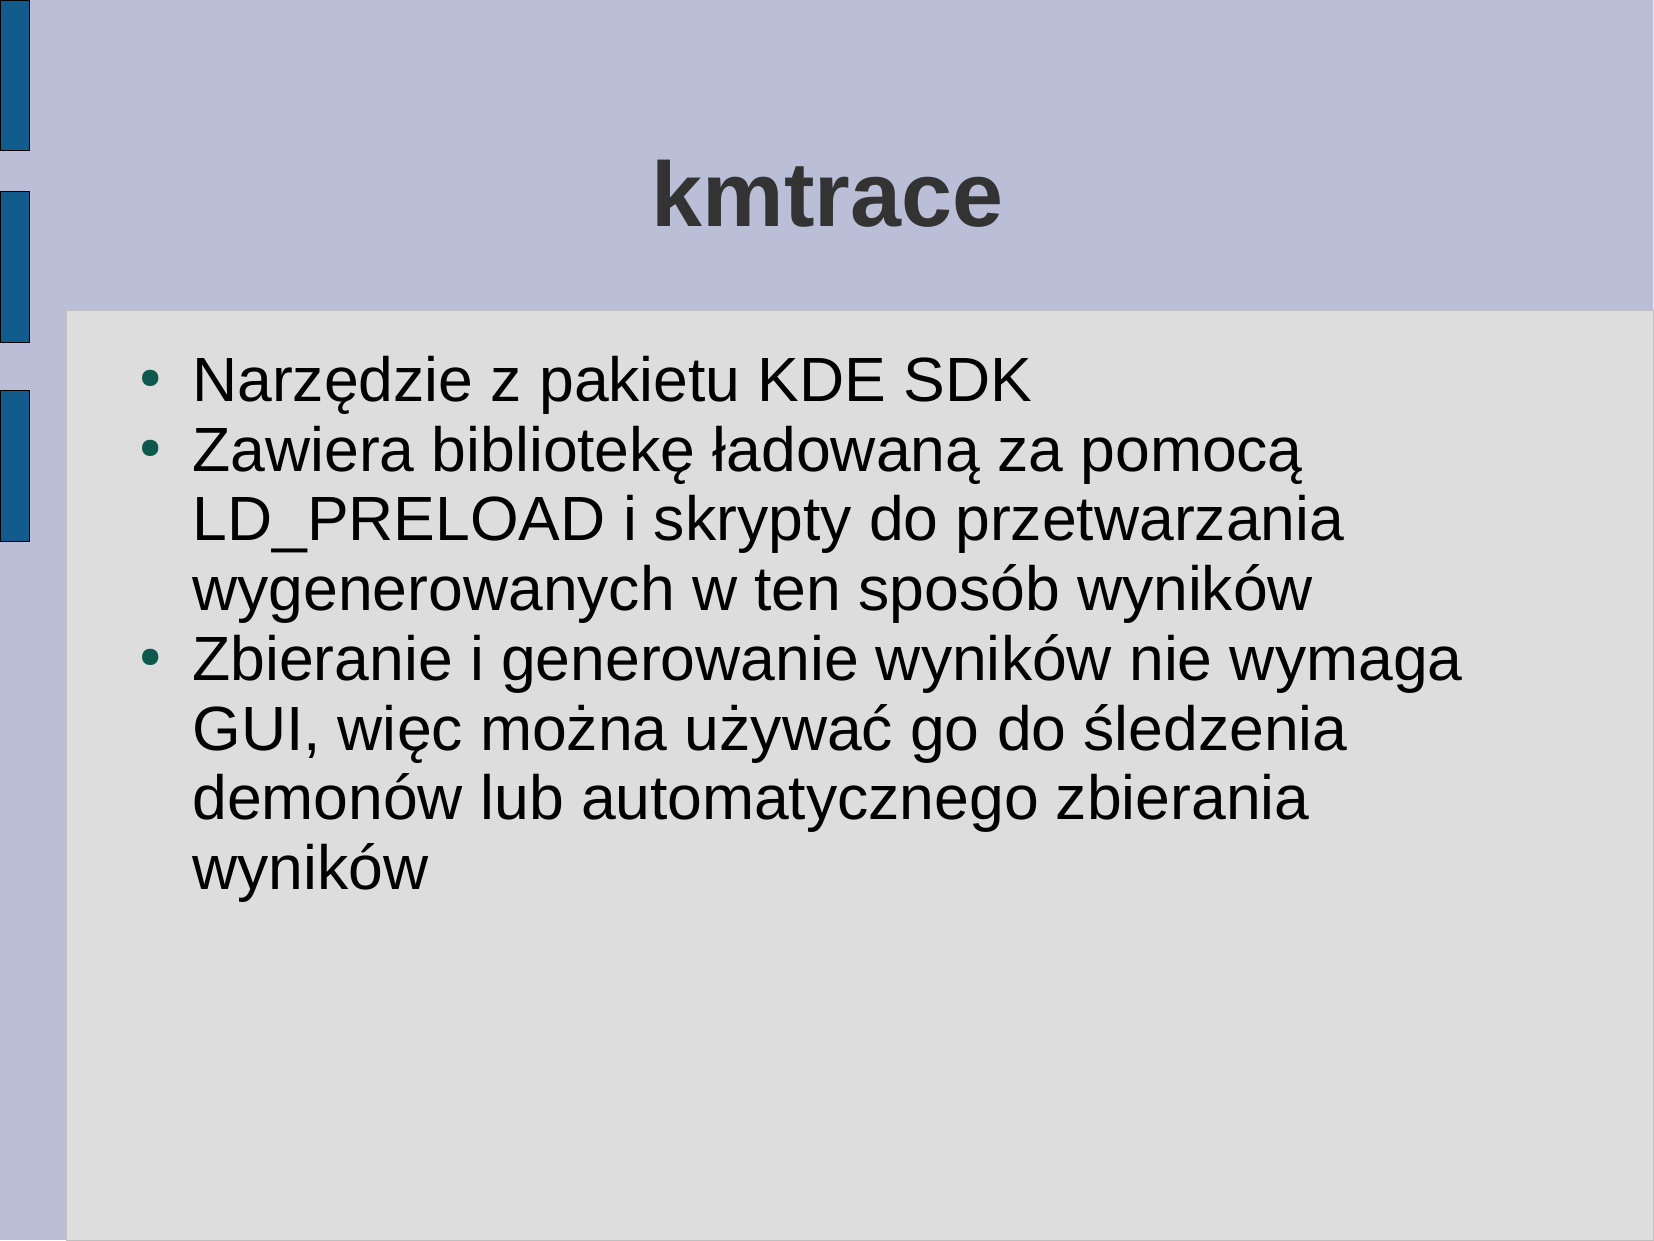

# kmtrace
Narzędzie z pakietu KDE SDK
Zawiera bibliotekę ładowaną za pomocą LD_PRELOAD i skrypty do przetwarzania wygenerowanych w ten sposób wyników
Zbieranie i generowanie wyników nie wymaga GUI, więc można używać go do śledzenia demonów lub automatycznego zbierania wyników